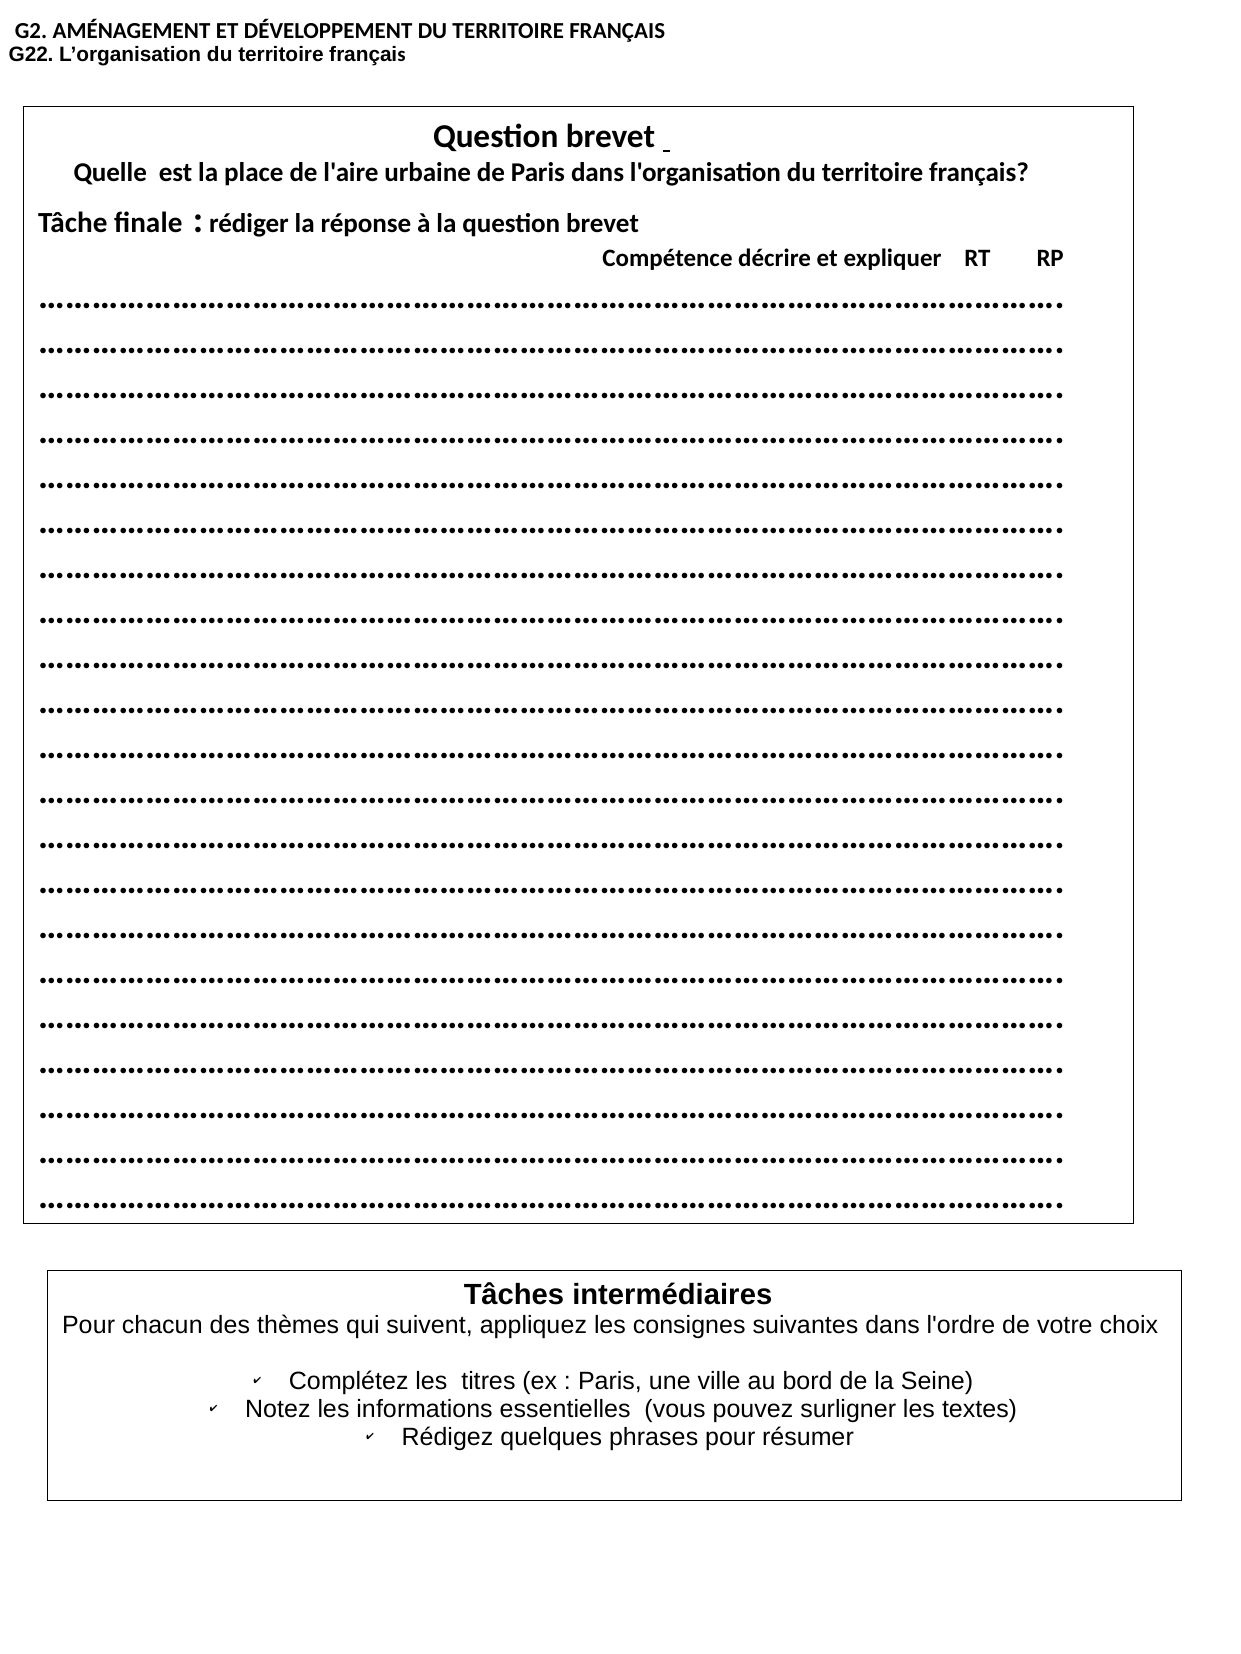

G2. AMÉNAGEMENT ET DÉVELOPPEMENT DU TERRITOIRE FRANÇAIS
G22. L’organisation du territoire français
Question brevet
Quelle est la place de l'aire urbaine de Paris dans l'organisation du territoire français?
Tâche finale : rédiger la réponse à la question brevet
Compétence décrire et expliquer RT RP
…………………………………………………………………………………………………….
…………………………………………………………………………………………………….
…………………………………………………………………………………………………….
…………………………………………………………………………………………………….
…………………………………………………………………………………………………….
…………………………………………………………………………………………………….
…………………………………………………………………………………………………….
…………………………………………………………………………………………………….
…………………………………………………………………………………………………….
…………………………………………………………………………………………………….
…………………………………………………………………………………………………….
…………………………………………………………………………………………………….
…………………………………………………………………………………………………….
…………………………………………………………………………………………………….
…………………………………………………………………………………………………….
…………………………………………………………………………………………………….
…………………………………………………………………………………………………….
…………………………………………………………………………………………………….
…………………………………………………………………………………………………….
…………………………………………………………………………………………………….
…………………………………………………………………………………………………….
 Tâches intermédiaires
Pour chacun des thèmes qui suivent, appliquez les consignes suivantes dans l'ordre de votre choix
Complétez les titres (ex : Paris, une ville au bord de la Seine)
Notez les informations essentielles (vous pouvez surligner les textes)
Rédigez quelques phrases pour résumer